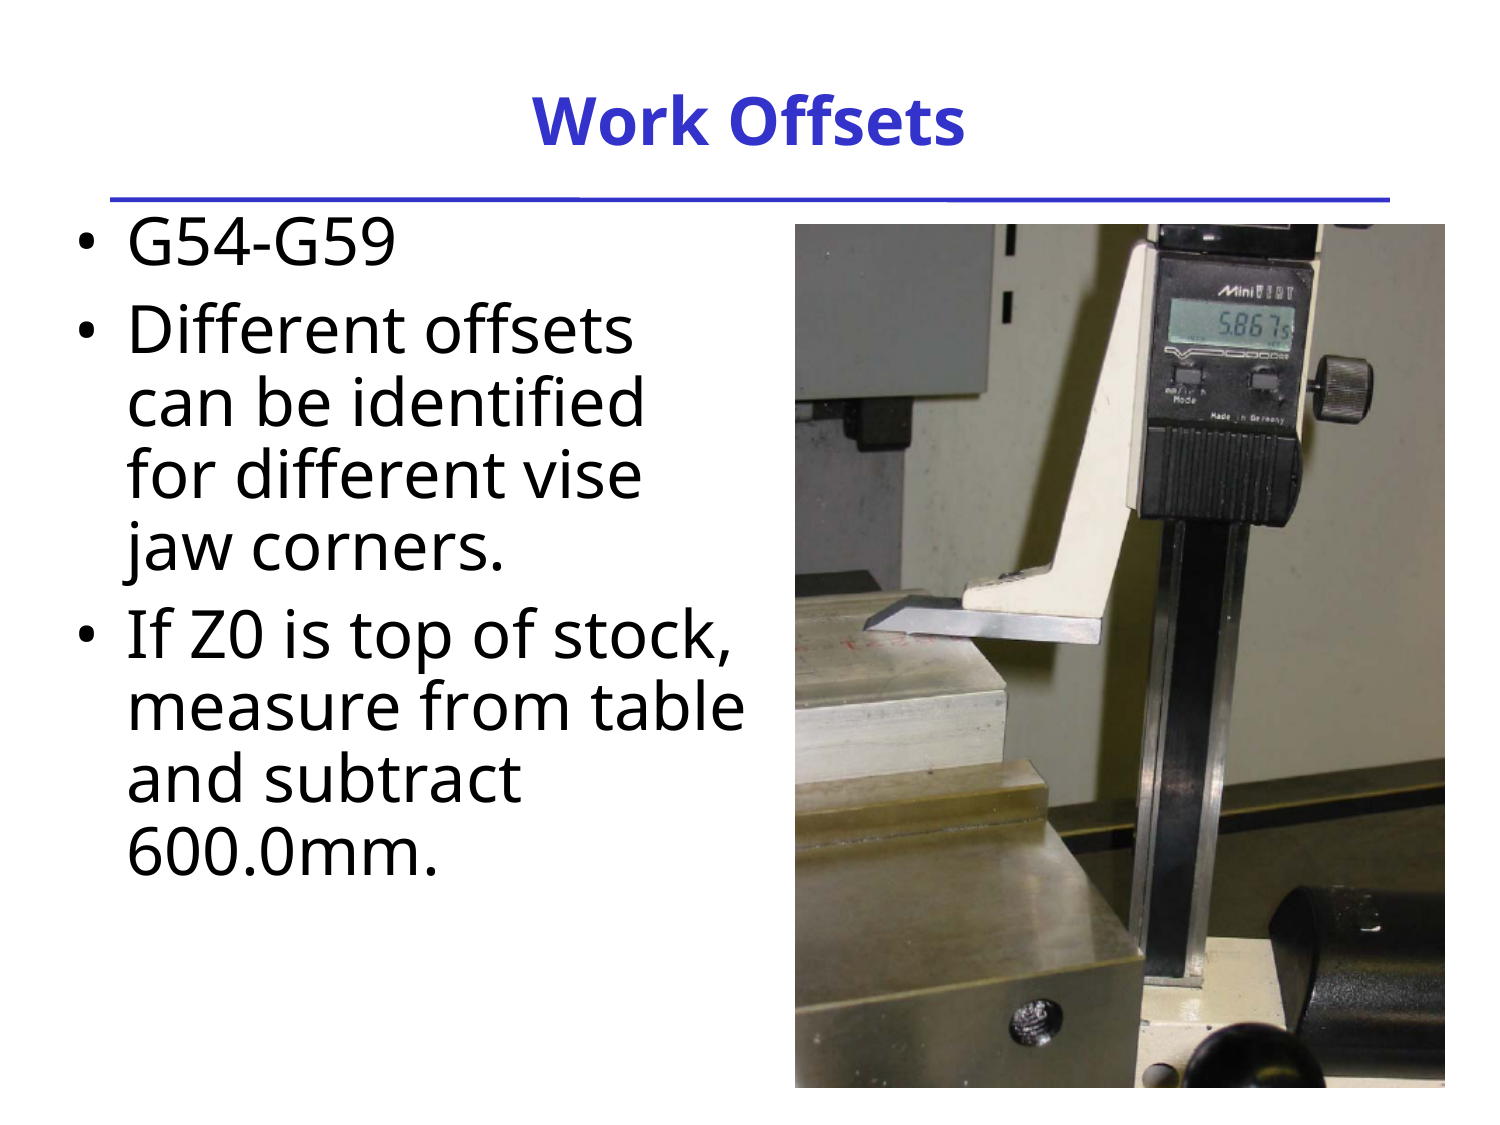

# Work Offsets
G54-G59
Different offsets can be identified for different vise jaw corners.
If Z0 is top of stock, measure from table and subtract 600.0mm.